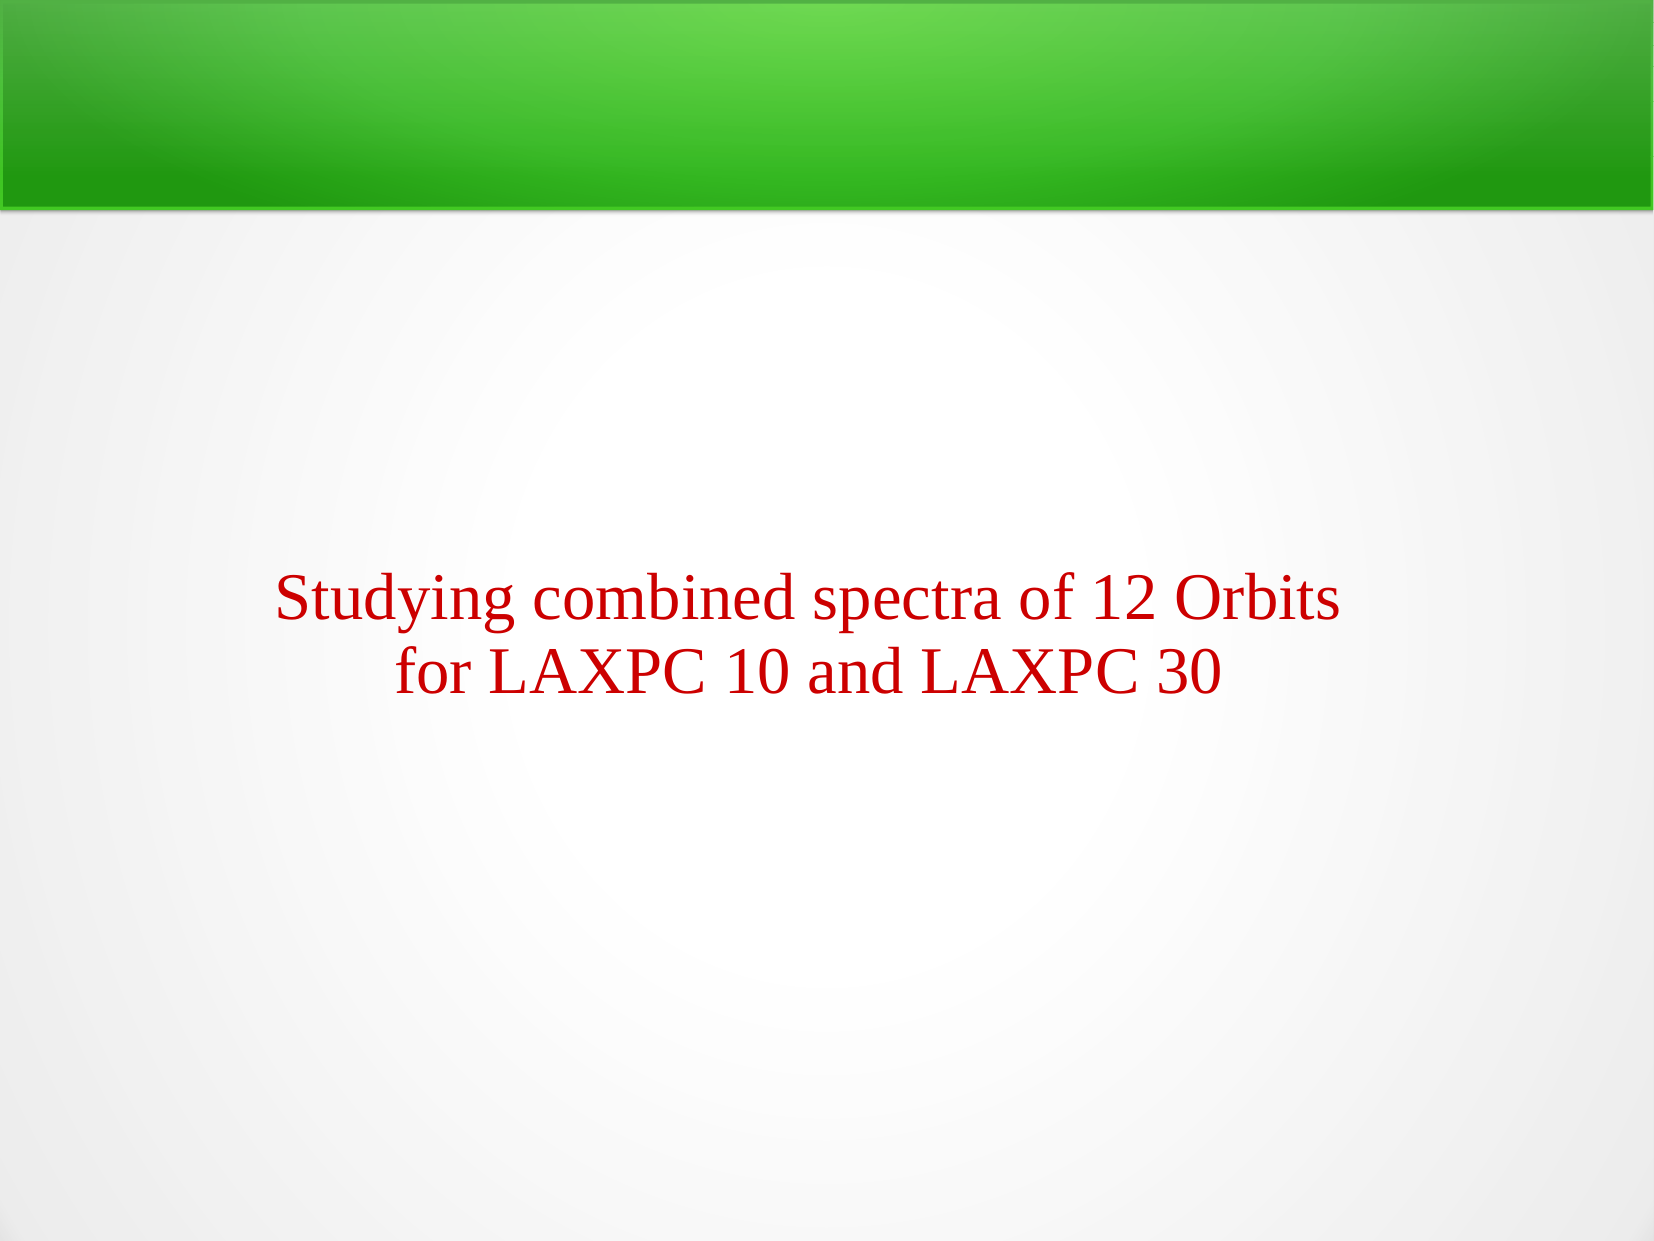

# Studying combined spectra of 12 Orbits
for LAXPC 10 and LAXPC 30